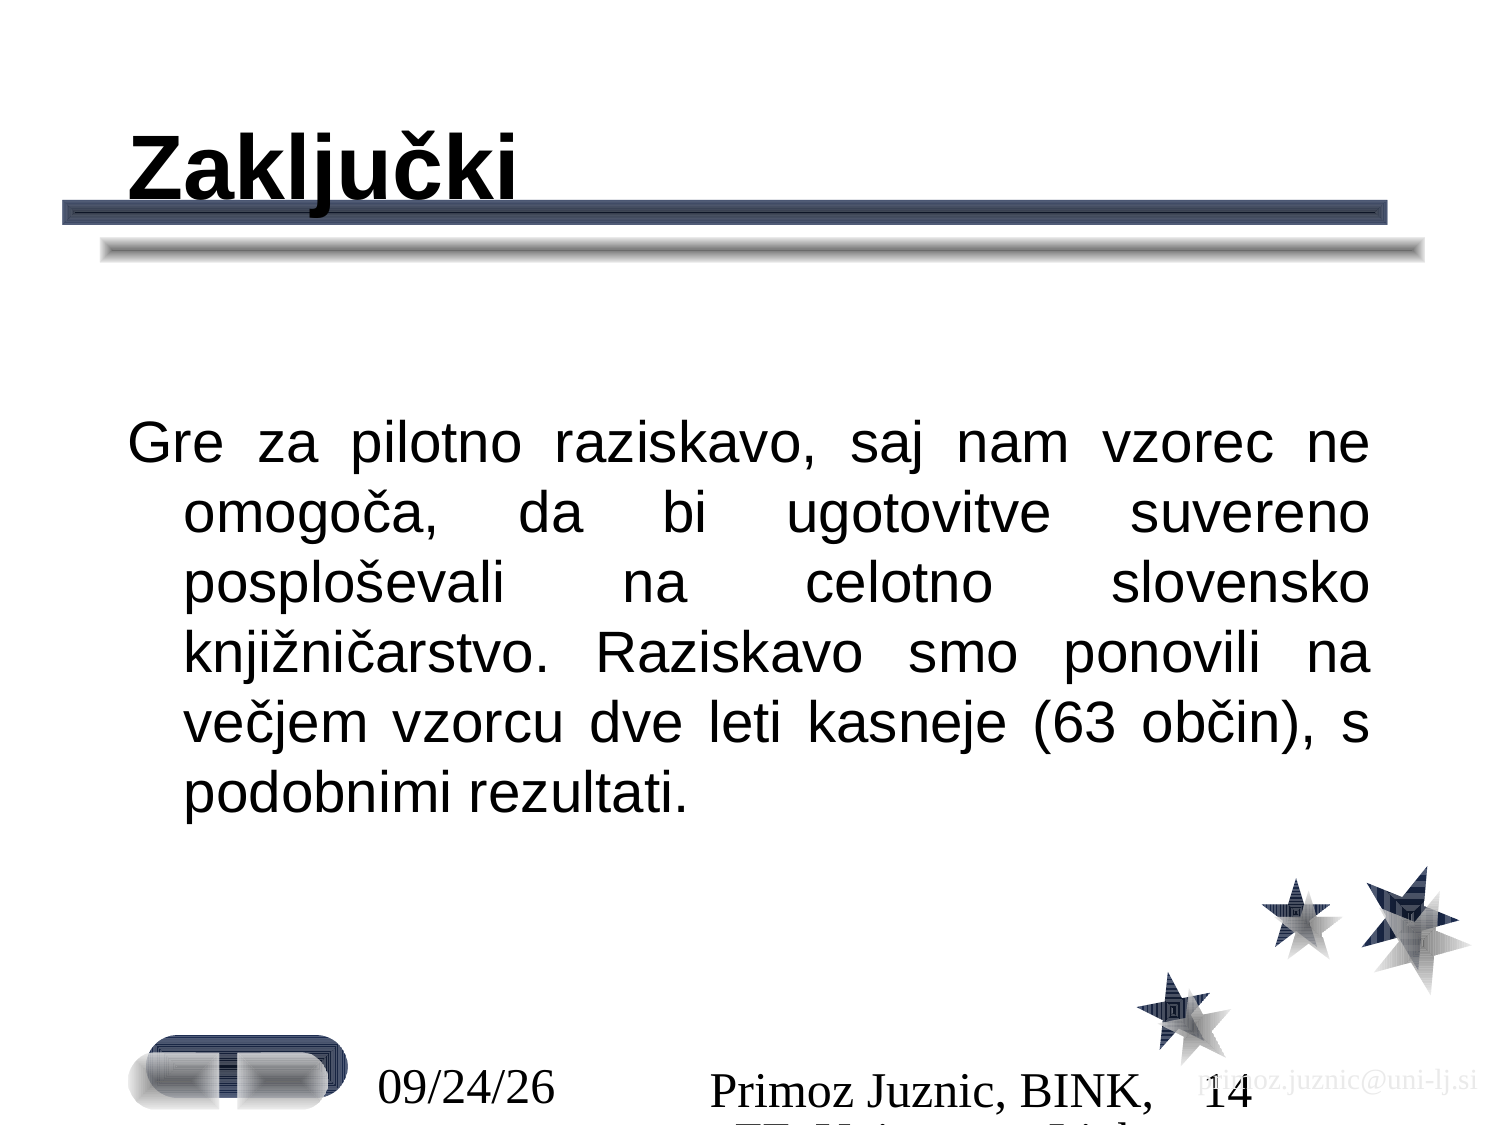

# Zaključki
Gre za pilotno raziskavo, saj nam vzorec ne omogoča, da bi ugotovitve suvereno posploševali na celotno slovensko knjižničarstvo. Raziskavo smo ponovili na večjem vzorcu dve leti kasneje (63 občin), s podobnimi rezultati.
Primoz Juznic, BINK, FF, Univerza v Ljubljani
14